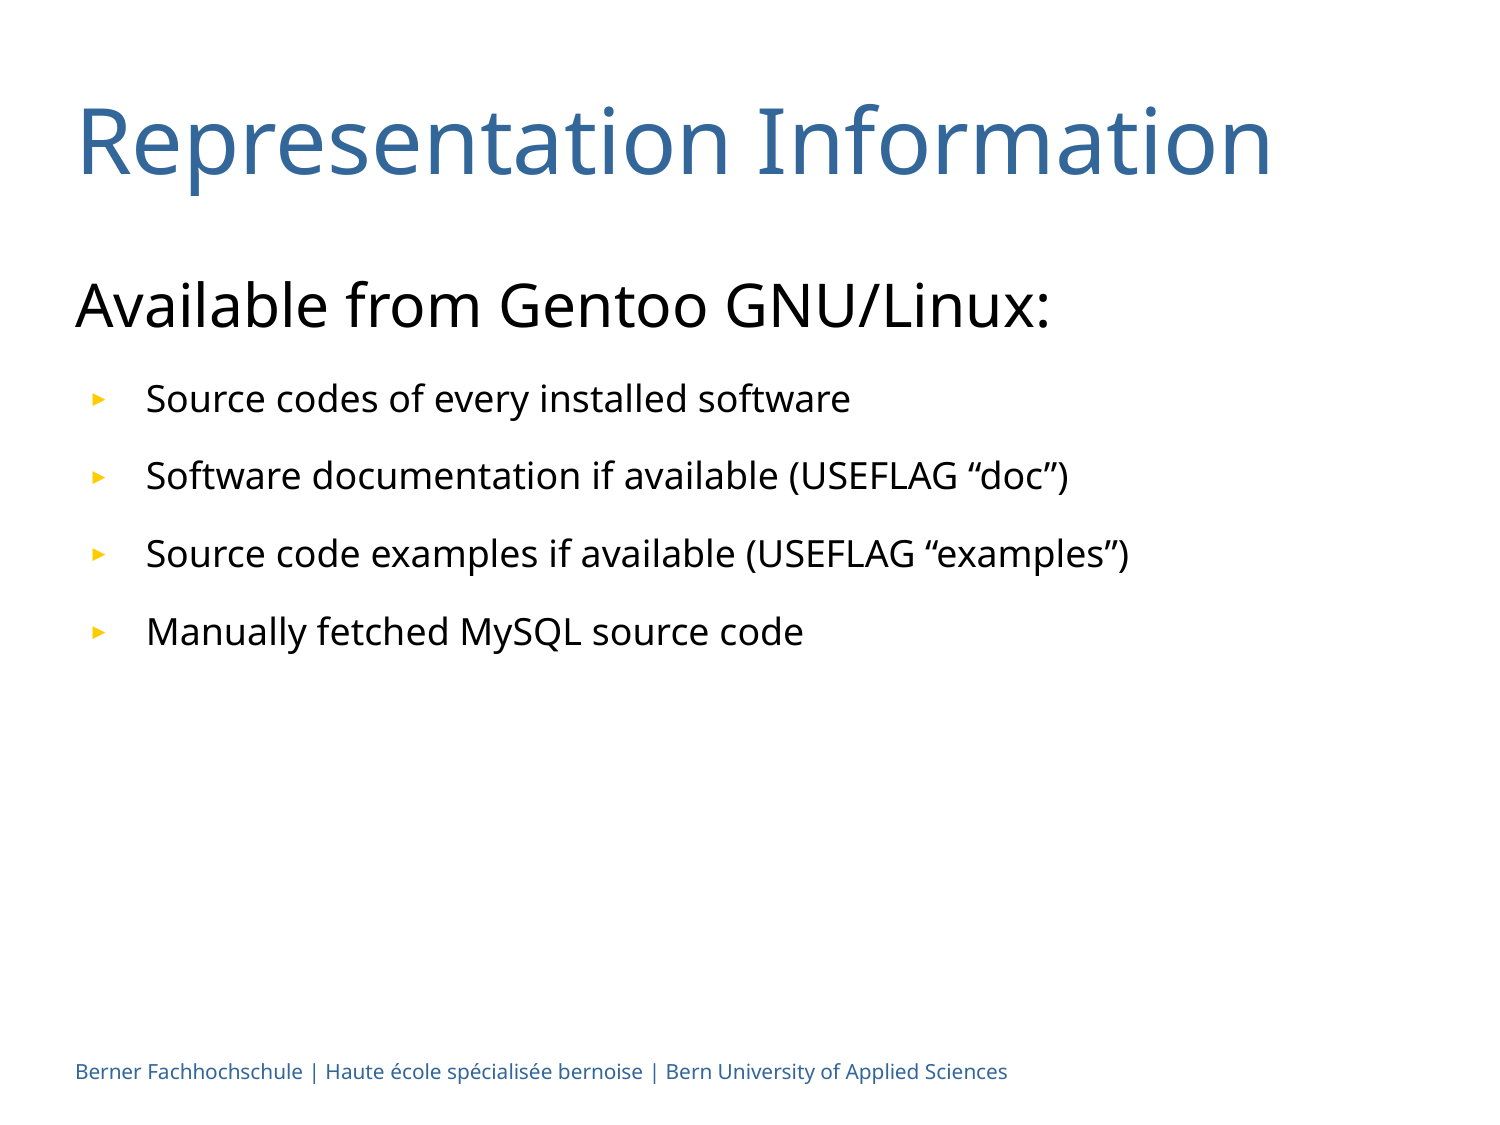

# Representation Information
Available from Gentoo GNU/Linux:
Source codes of every installed software
Software documentation if available (USEFLAG “doc”)
Source code examples if available (USEFLAG “examples”)
Manually fetched MySQL source code